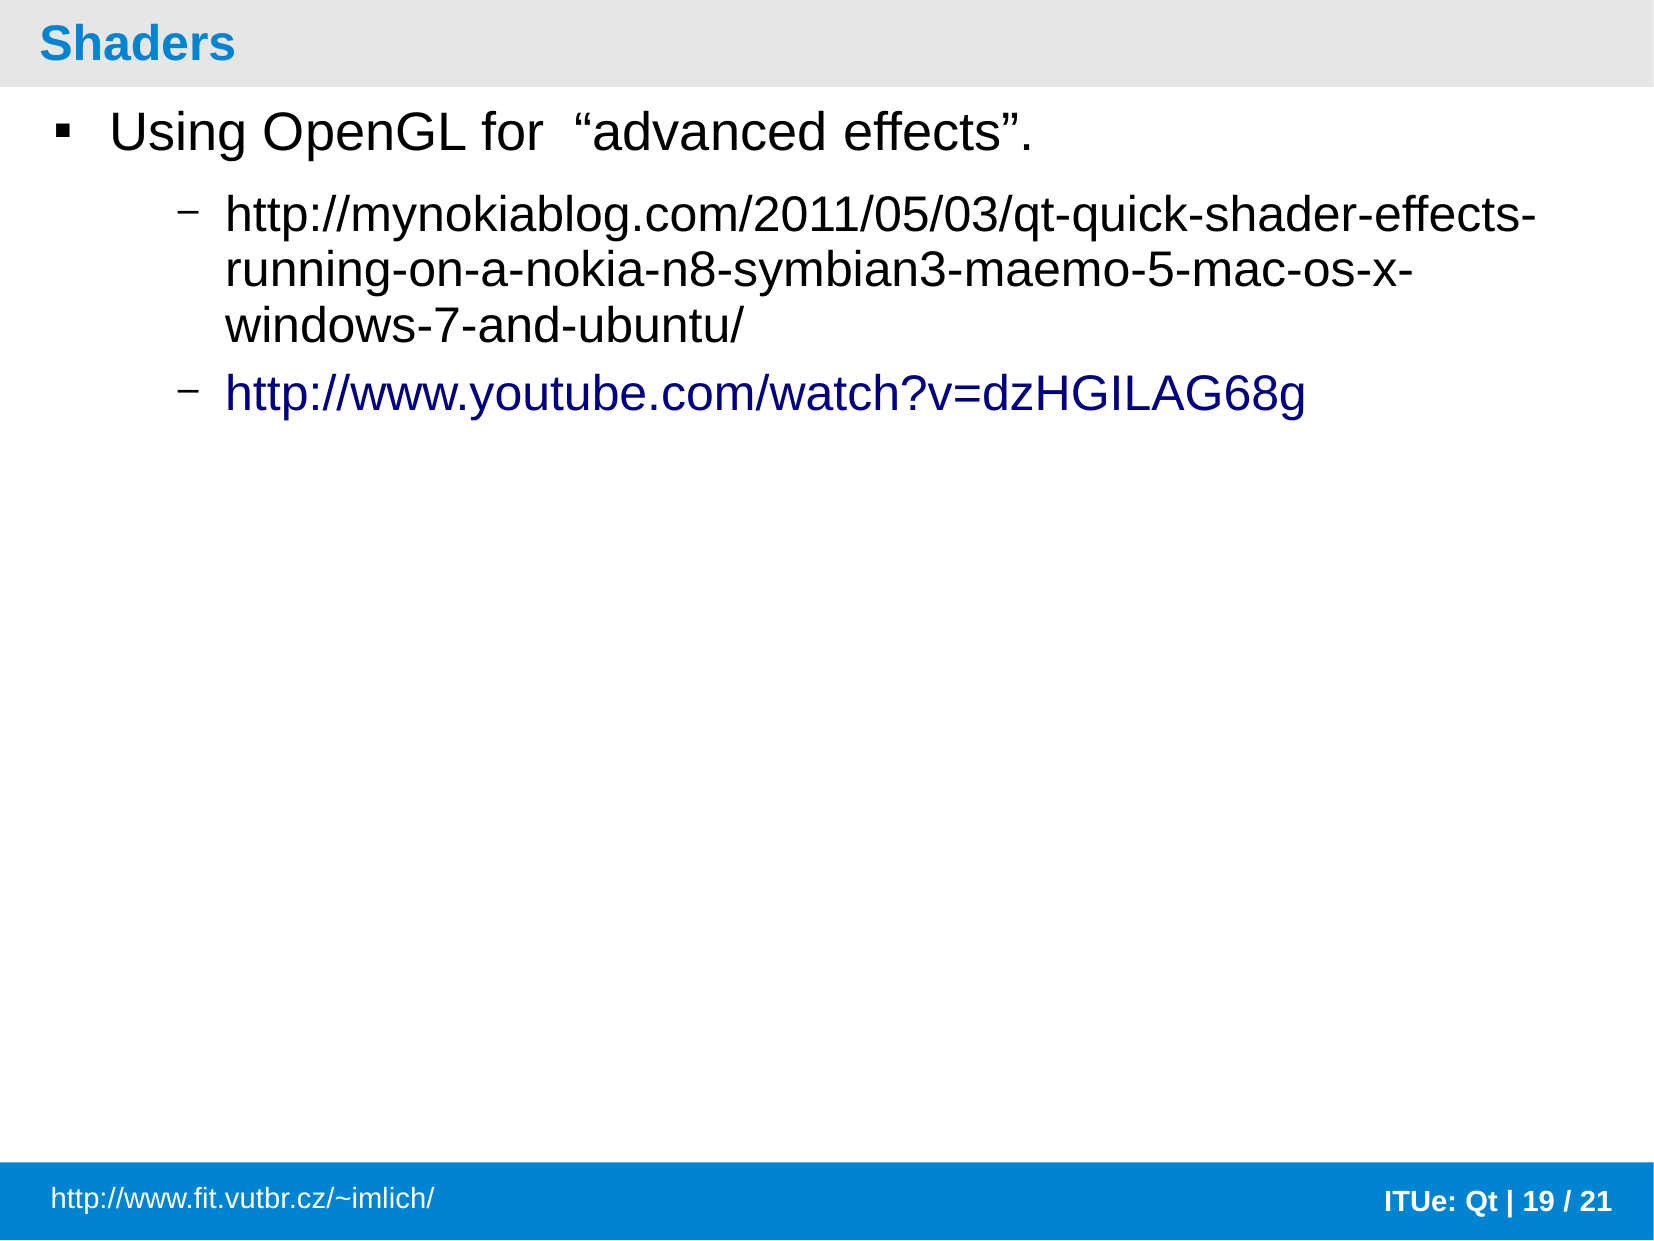

# Shaders
Using OpenGL for “advanced effects”.
http://mynokiablog.com/2011/05/03/qt-quick-shader-effects-running-on-a-nokia-n8-symbian3-maemo-5-mac-os-x-windows-7-and-ubuntu/
http://www.youtube.com/watch?v=dzHGILAG68g